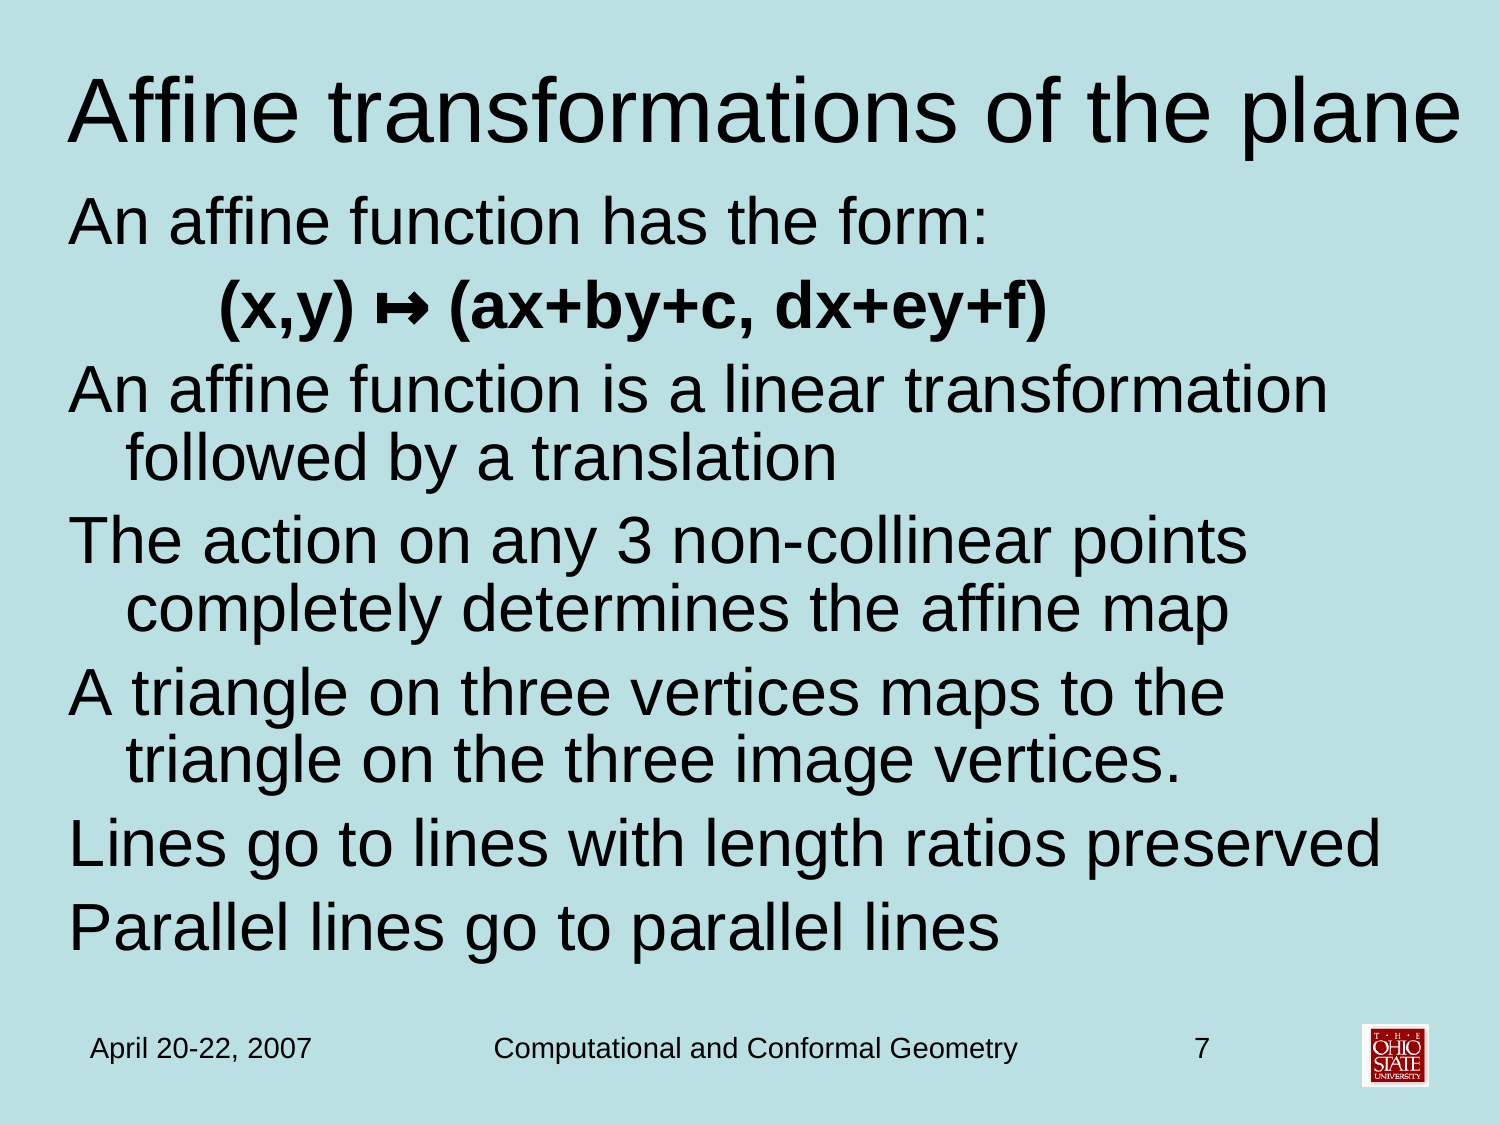

# Affine transformations of the plane
An affine function has the form:
		(x,y)  (ax+by+c, dx+ey+f)
An affine function is a linear transformation followed by a translation
The action on any 3 non-collinear points completely determines the affine map
A triangle on three vertices maps to the triangle on the three image vertices.
Lines go to lines with length ratios preserved
Parallel lines go to parallel lines
April 20-22, 2007
Computational and Conformal Geometry
7